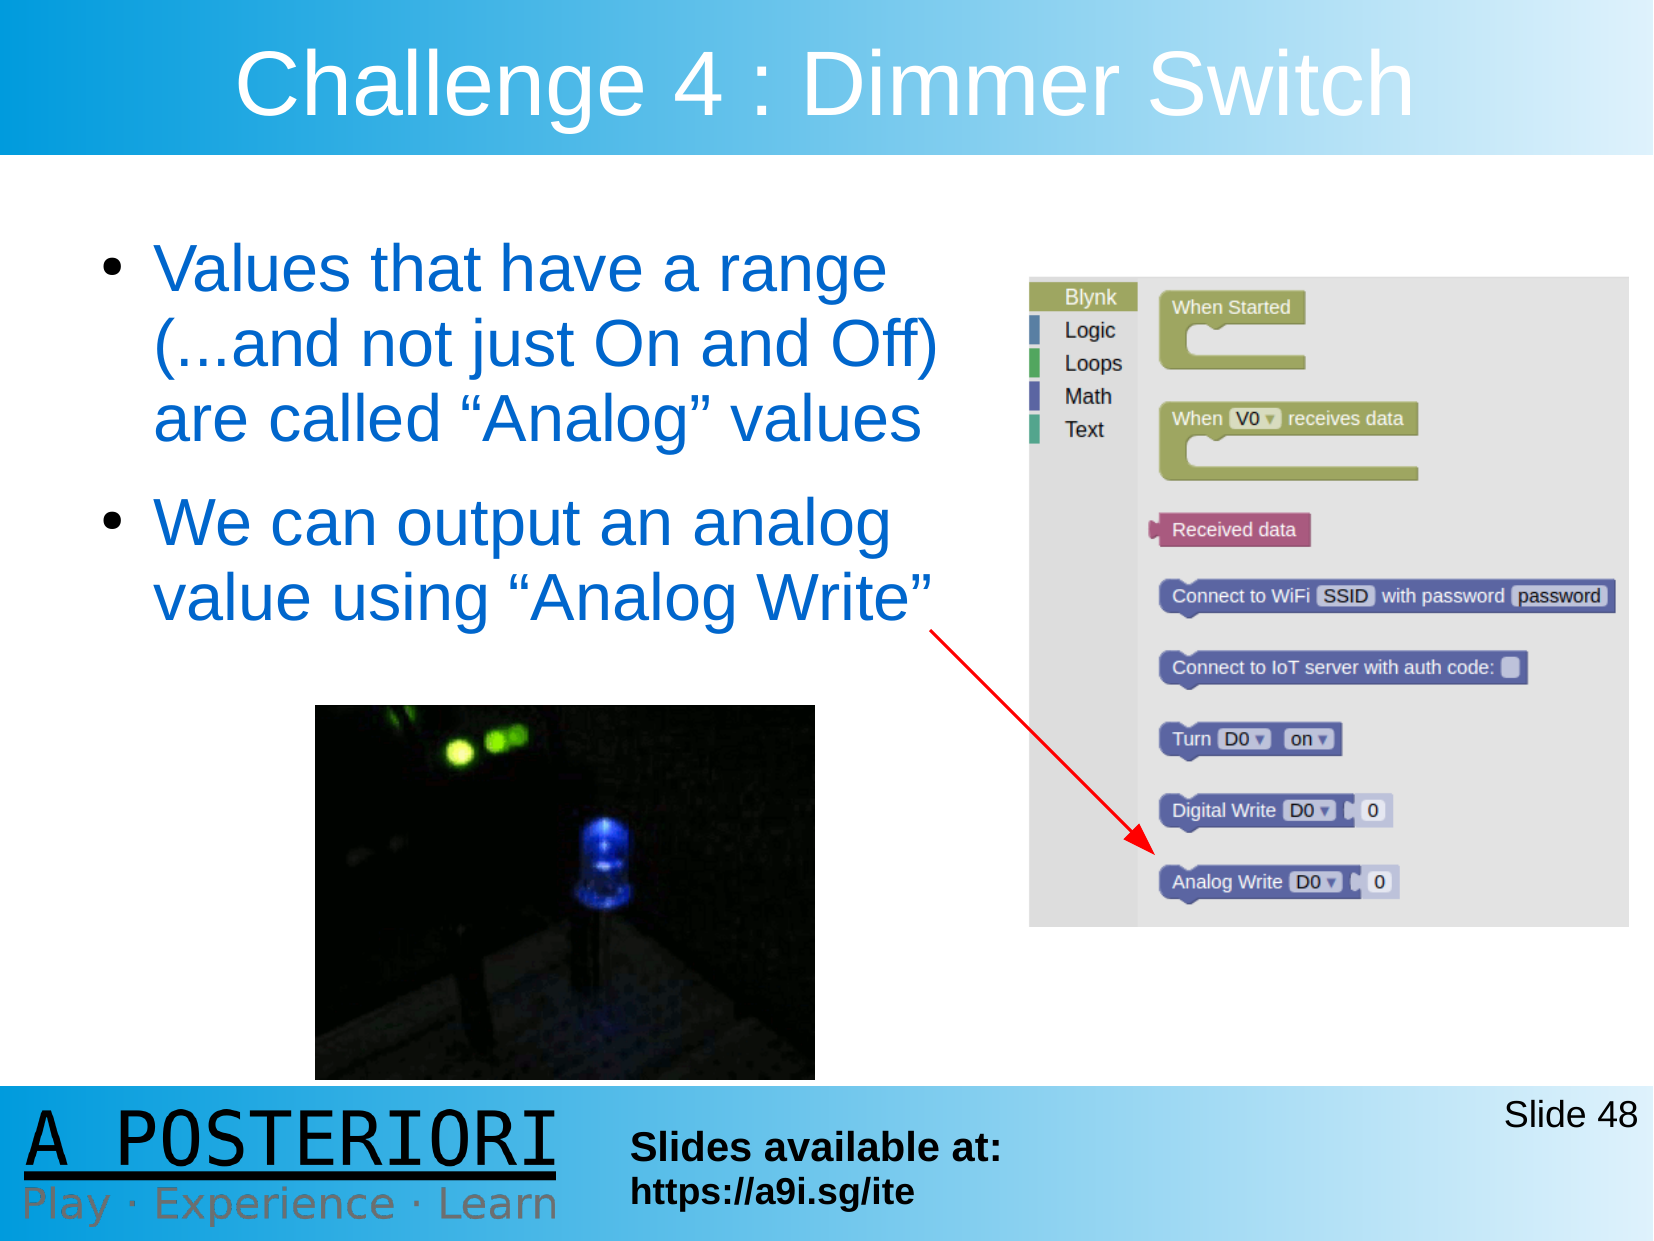

# Challenge 4 : Dimmer Switch
Values that have a range (...and not just On and Off) are called “Analog” values
We can output an analog value using “Analog Write”